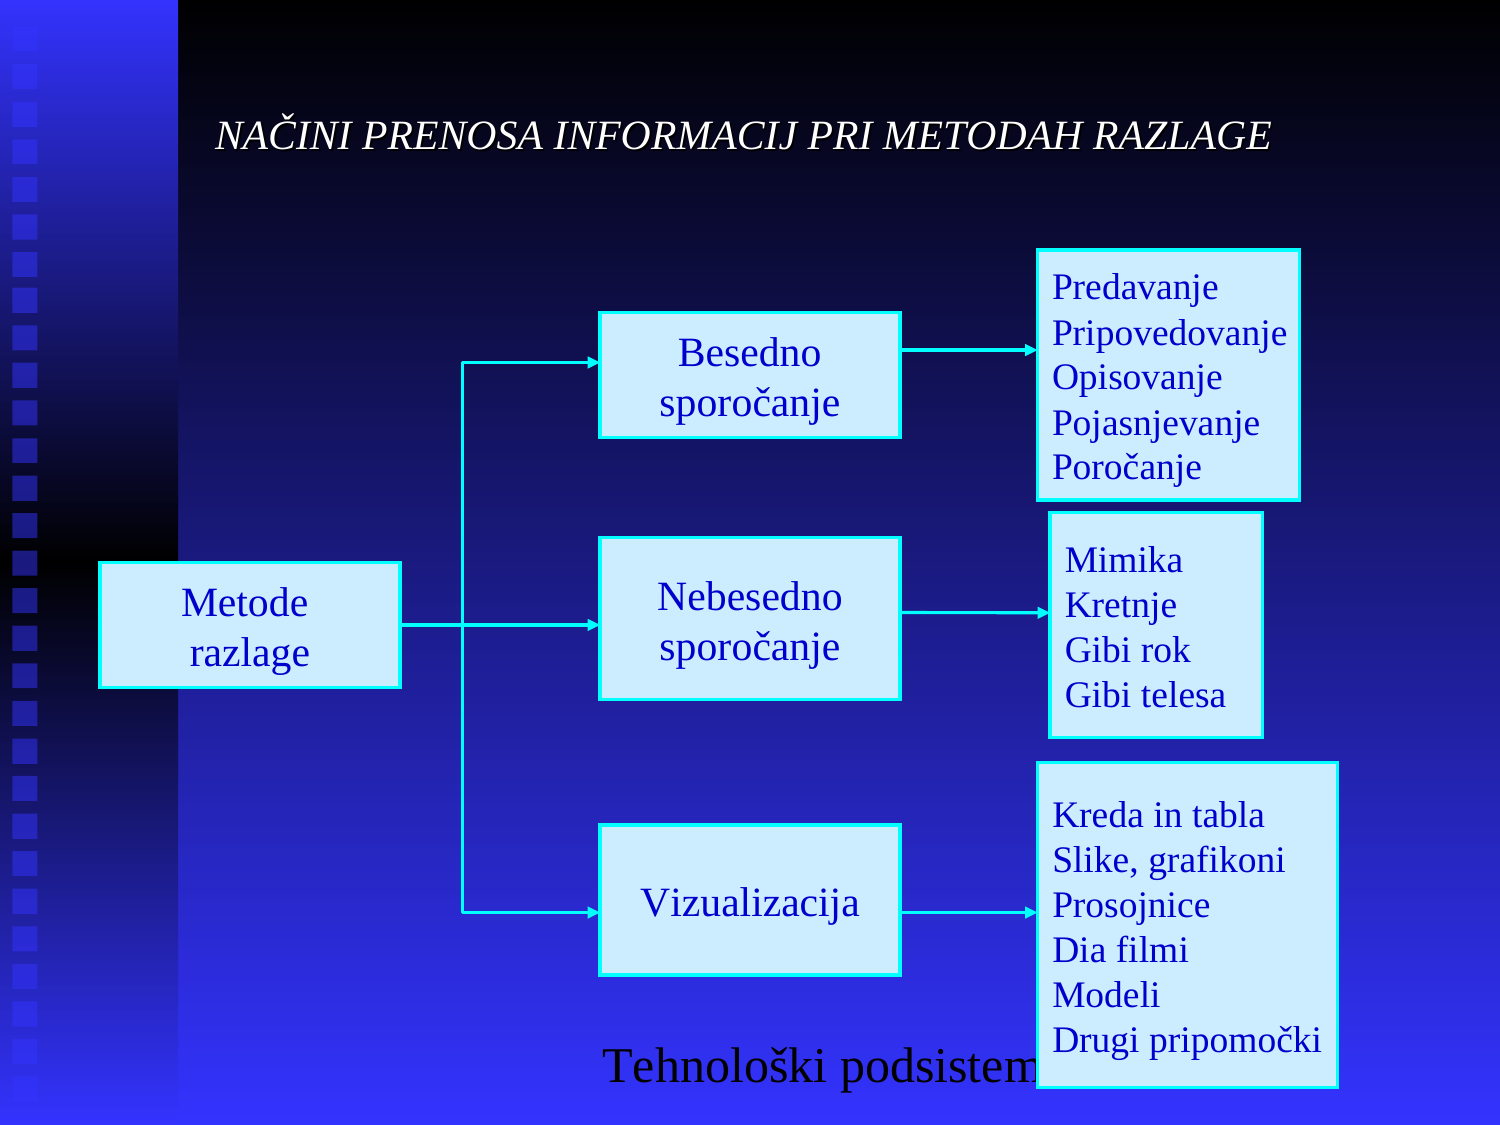

# NAČINI PRENOSA INFORMACIJ PRI METODAH RAZLAGE
Predavanje
Pripovedovanje
Opisovanje
Pojasnjevanje
Poročanje
Besedno
sporočanje
Mimika
Kretnje
Gibi rok
Gibi telesa
Nebesedno
sporočanje
Metode
razlage
Kreda in tabla
Slike, grafikoni
Prosojnice
Dia filmi
Modeli
Drugi pripomočki
Vizualizacija
Tehnološki podsistem
19